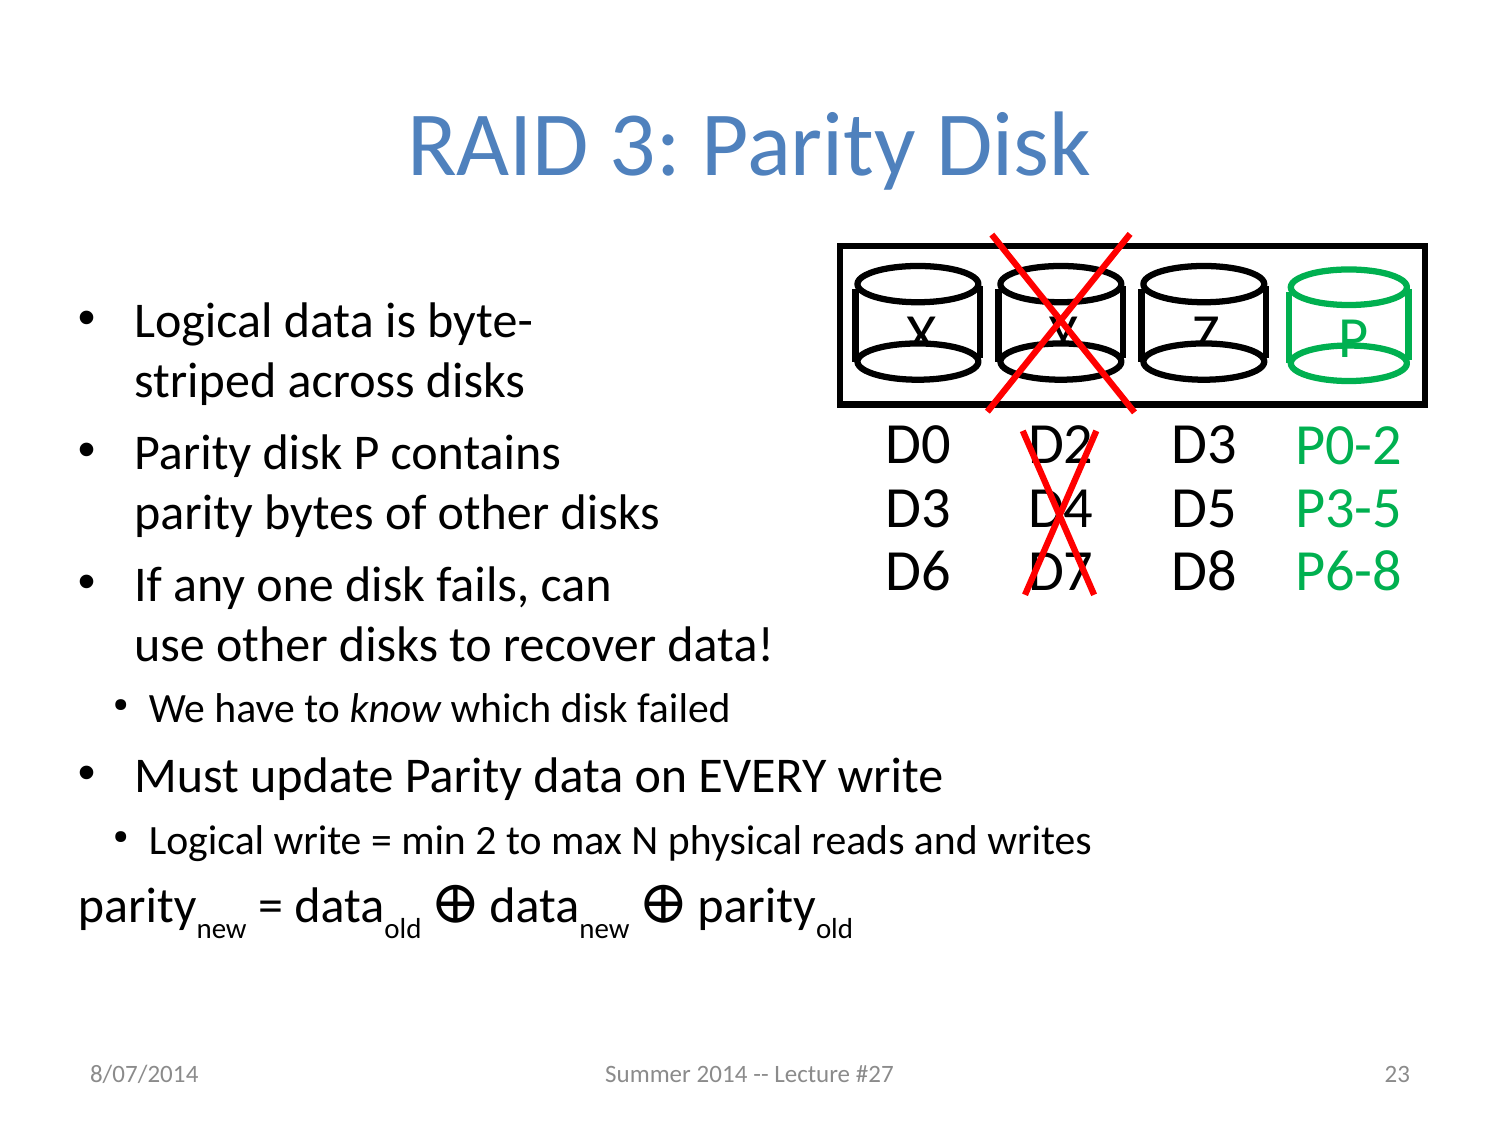

# RAID 3: Parity Disk
X
Y
Z
D0
D3
D6
D2
D4
D7
D3
D5
D8
P
P0-2
P3-5
P6-8
Logical data is byte-
striped across disks
Parity disk P contains
parity bytes of other disks
If any one disk fails, can
use other disks to recover data!
We have to know which disk failed
Must update Parity data on EVERY write
Logical write = min 2 to max N physical reads and writes
paritynew = dataold 𐌈 datanew 𐌈 parityold
8/07/2014
Summer 2014 -- Lecture #27